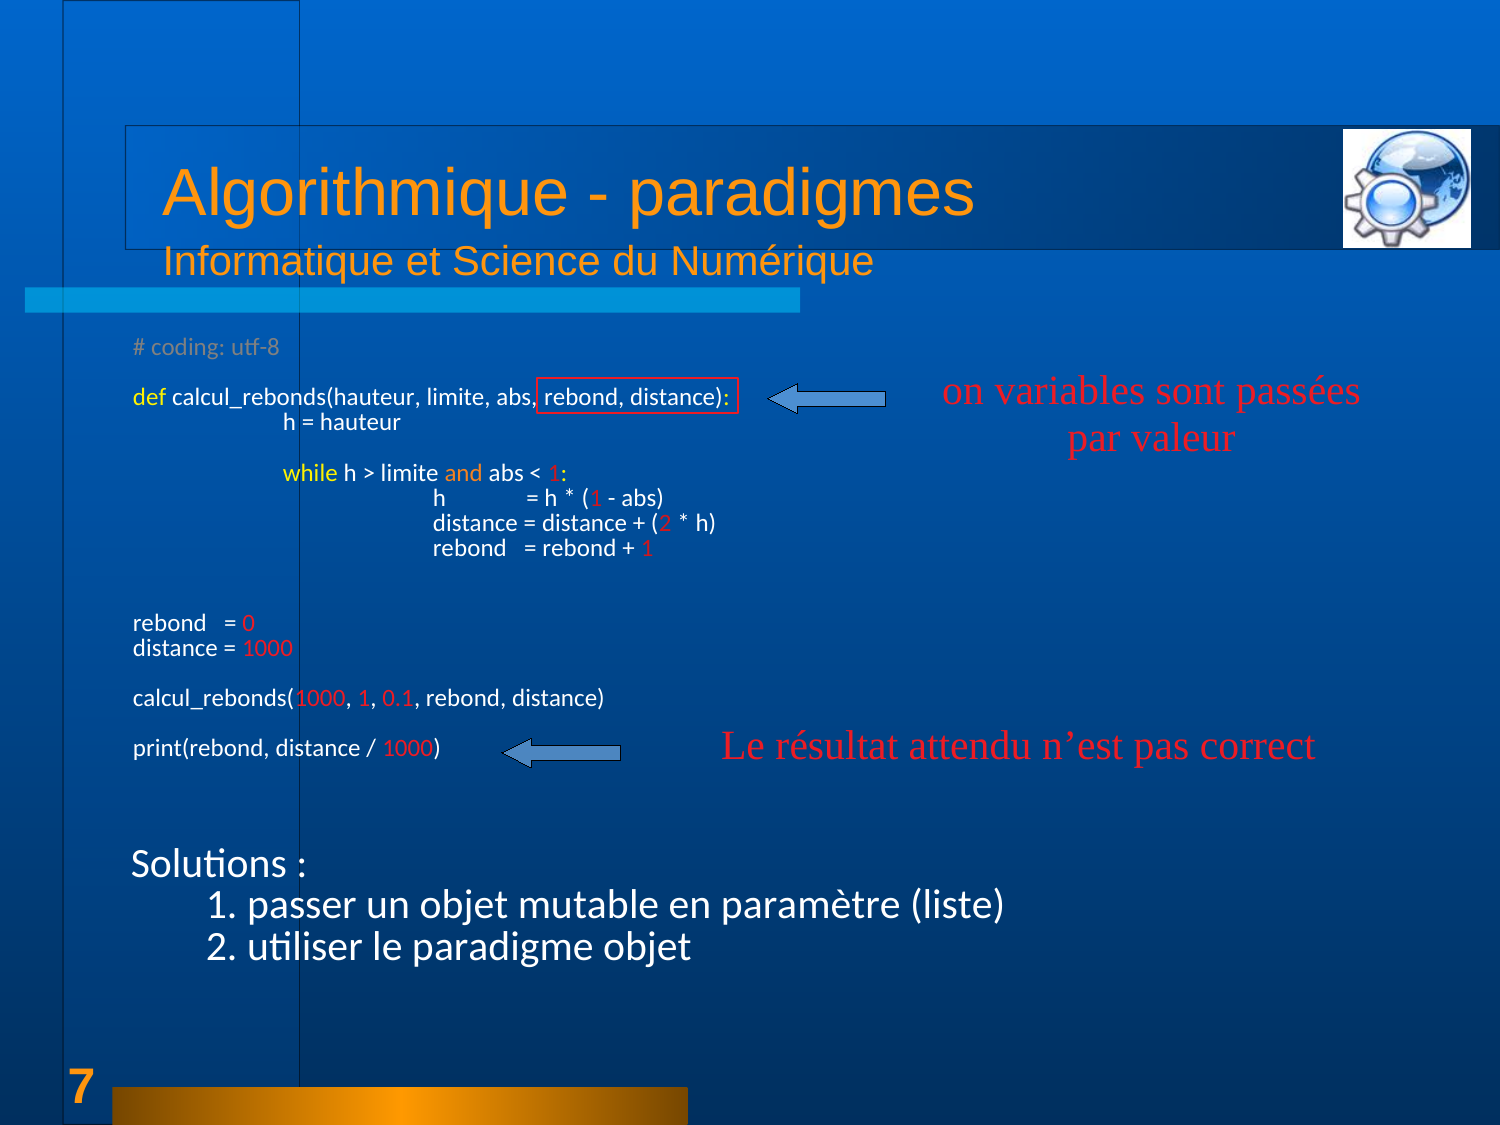

# coding: utf-8
def calcul_rebonds(hauteur, limite, abs, rebond, distance):
	h = hauteur
	while h > limite and abs < 1:
		h = h * (1 - abs)
		distance = distance + (2 * h)
		rebond = rebond + 1
rebond = 0
distance = 1000
calcul_rebonds(1000, 1, 0.1, rebond, distance)
print(rebond, distance / 1000)
on variables sont passées par valeur
Le résultat attendu n’est pas correct
Solutions :
 passer un objet mutable en paramètre (liste)
 utiliser le paradigme objet